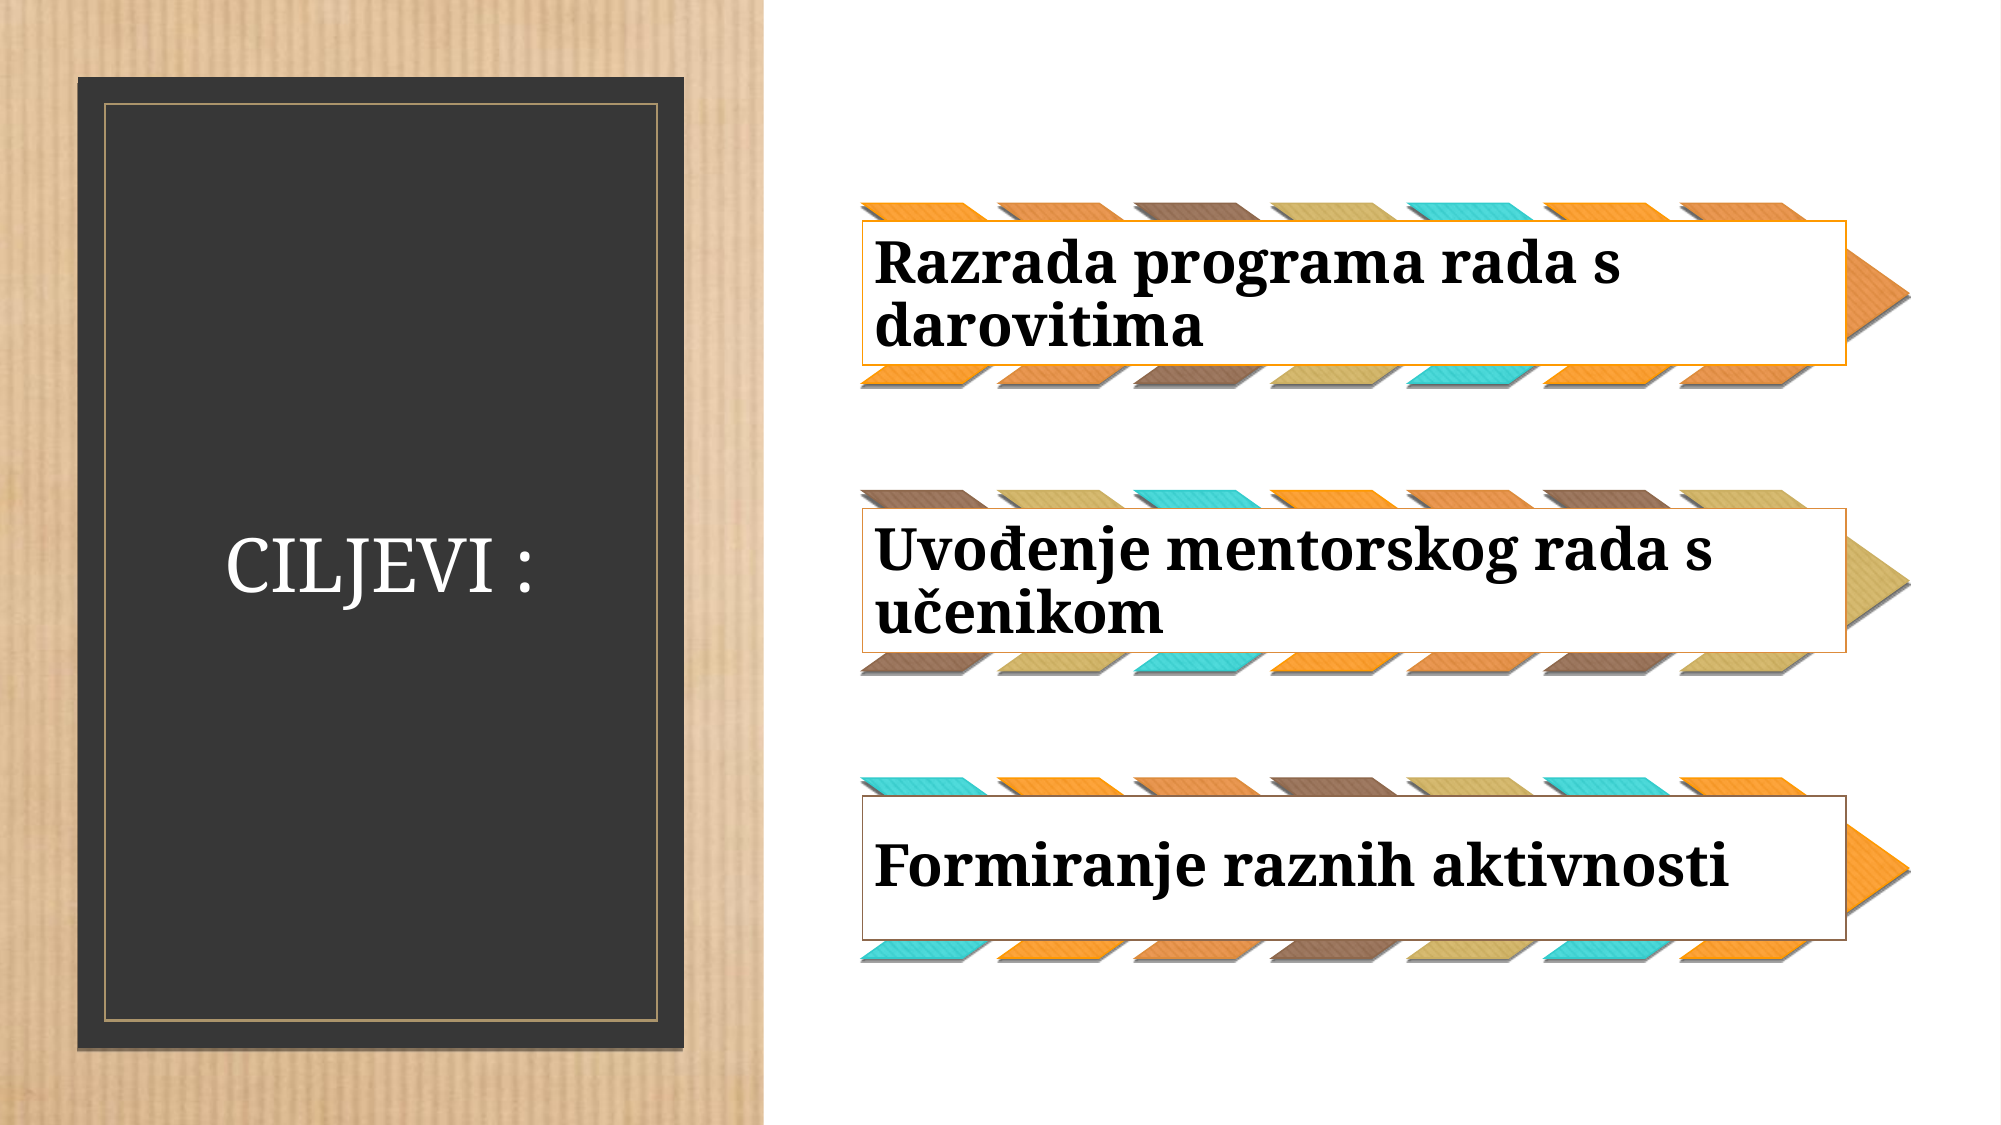

Razrada programa rada s darovitima
Uvođenje mentorskog rada s učenikom
Formiranje raznih aktivnosti
# CILJEVI :